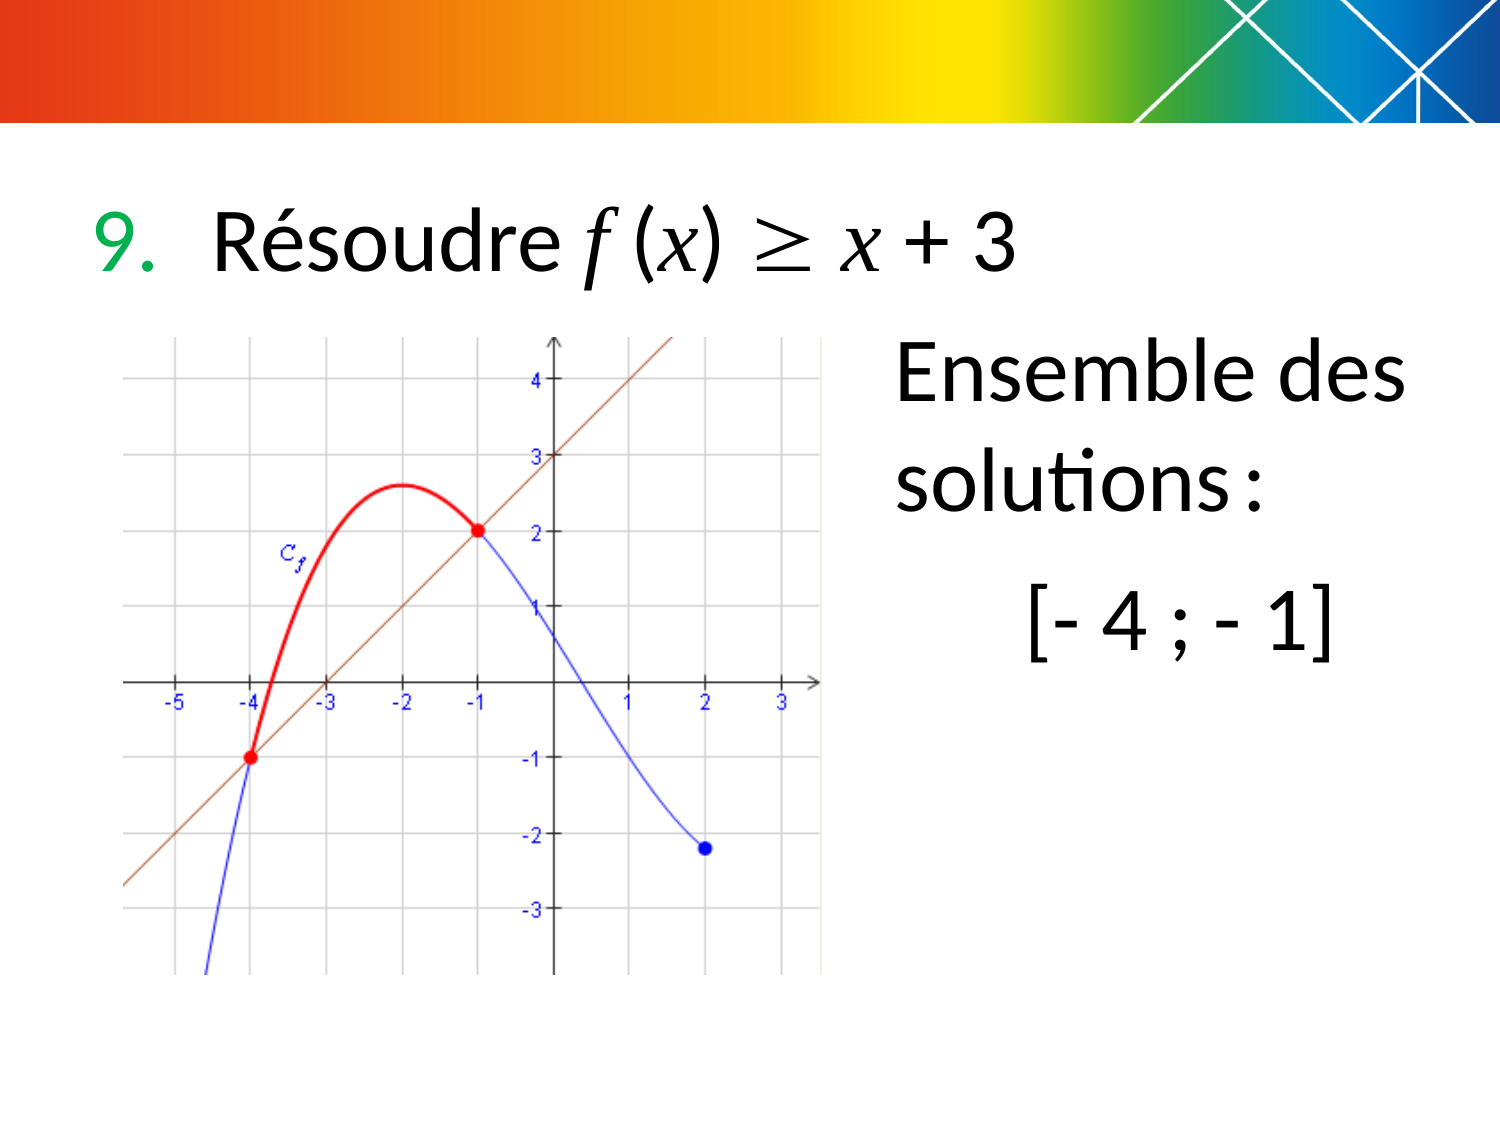

# Résoudre f (x)  x + 3
Ensemble des
solutions :
[- 4 ; - 1]